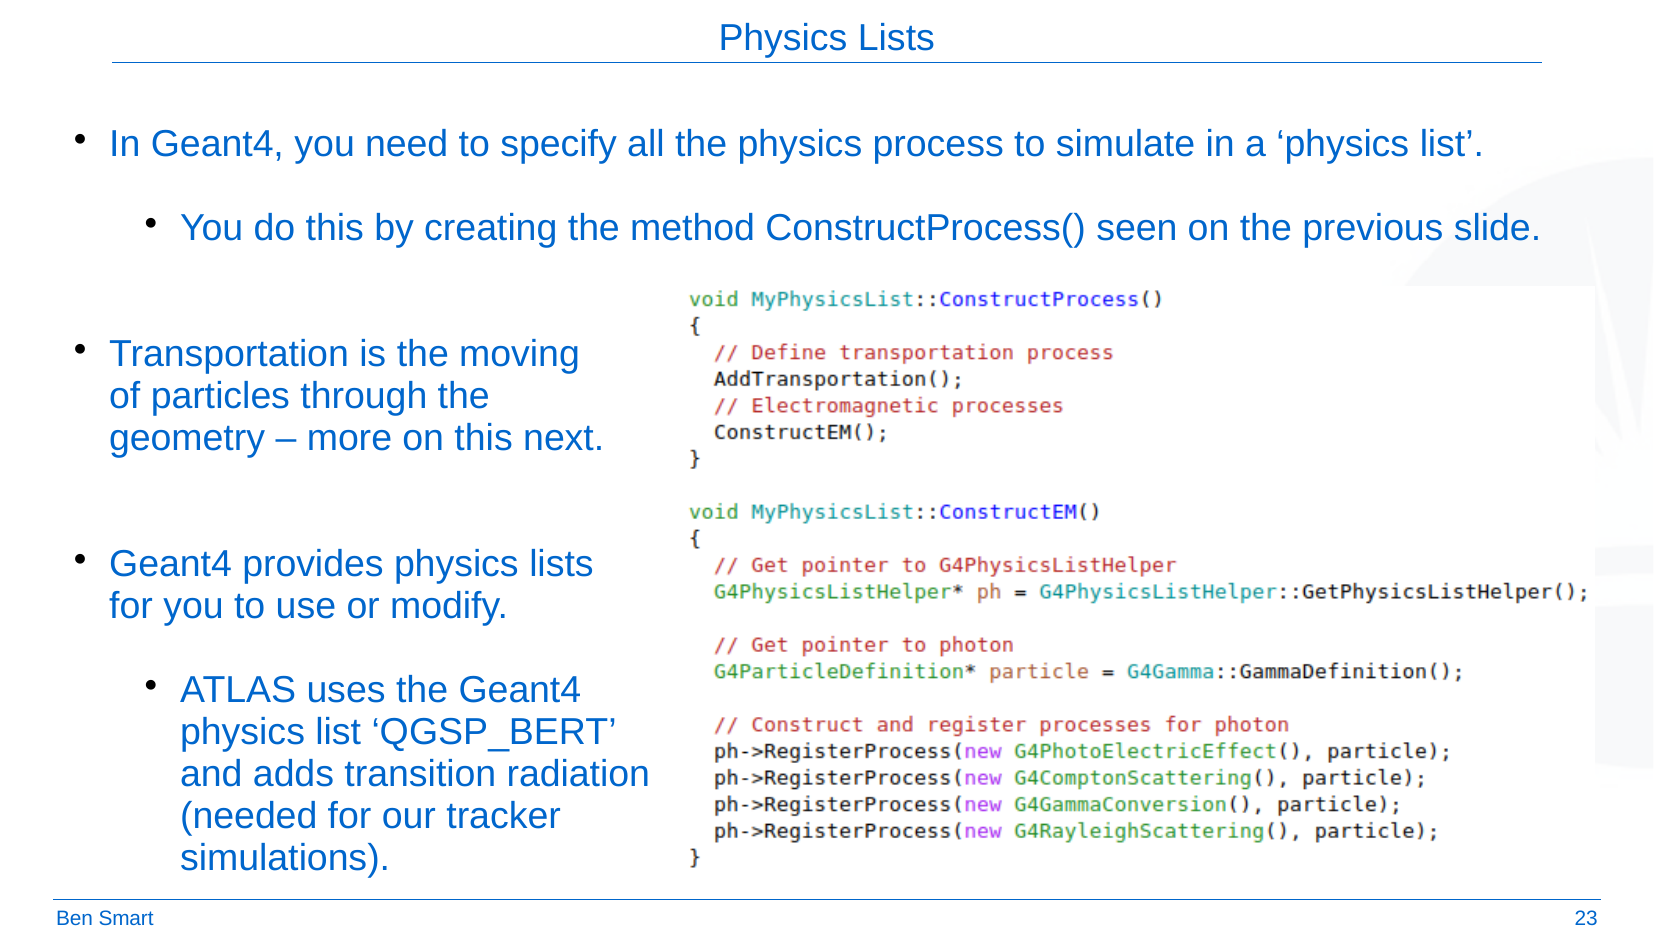

Physics Lists
In Geant4, you need to specify all the physics process to simulate in a ‘physics list’.
You do this by creating the method ConstructProcess() seen on the previous slide.
Transportation is the moving
of particles through the
geometry – more on this next.
Geant4 provides physics lists
for you to use or modify.
ATLAS uses the Geant4
physics list ‘QGSP_BERT’
and adds transition radiation
(needed for our tracker
simulations).
Ben Smart